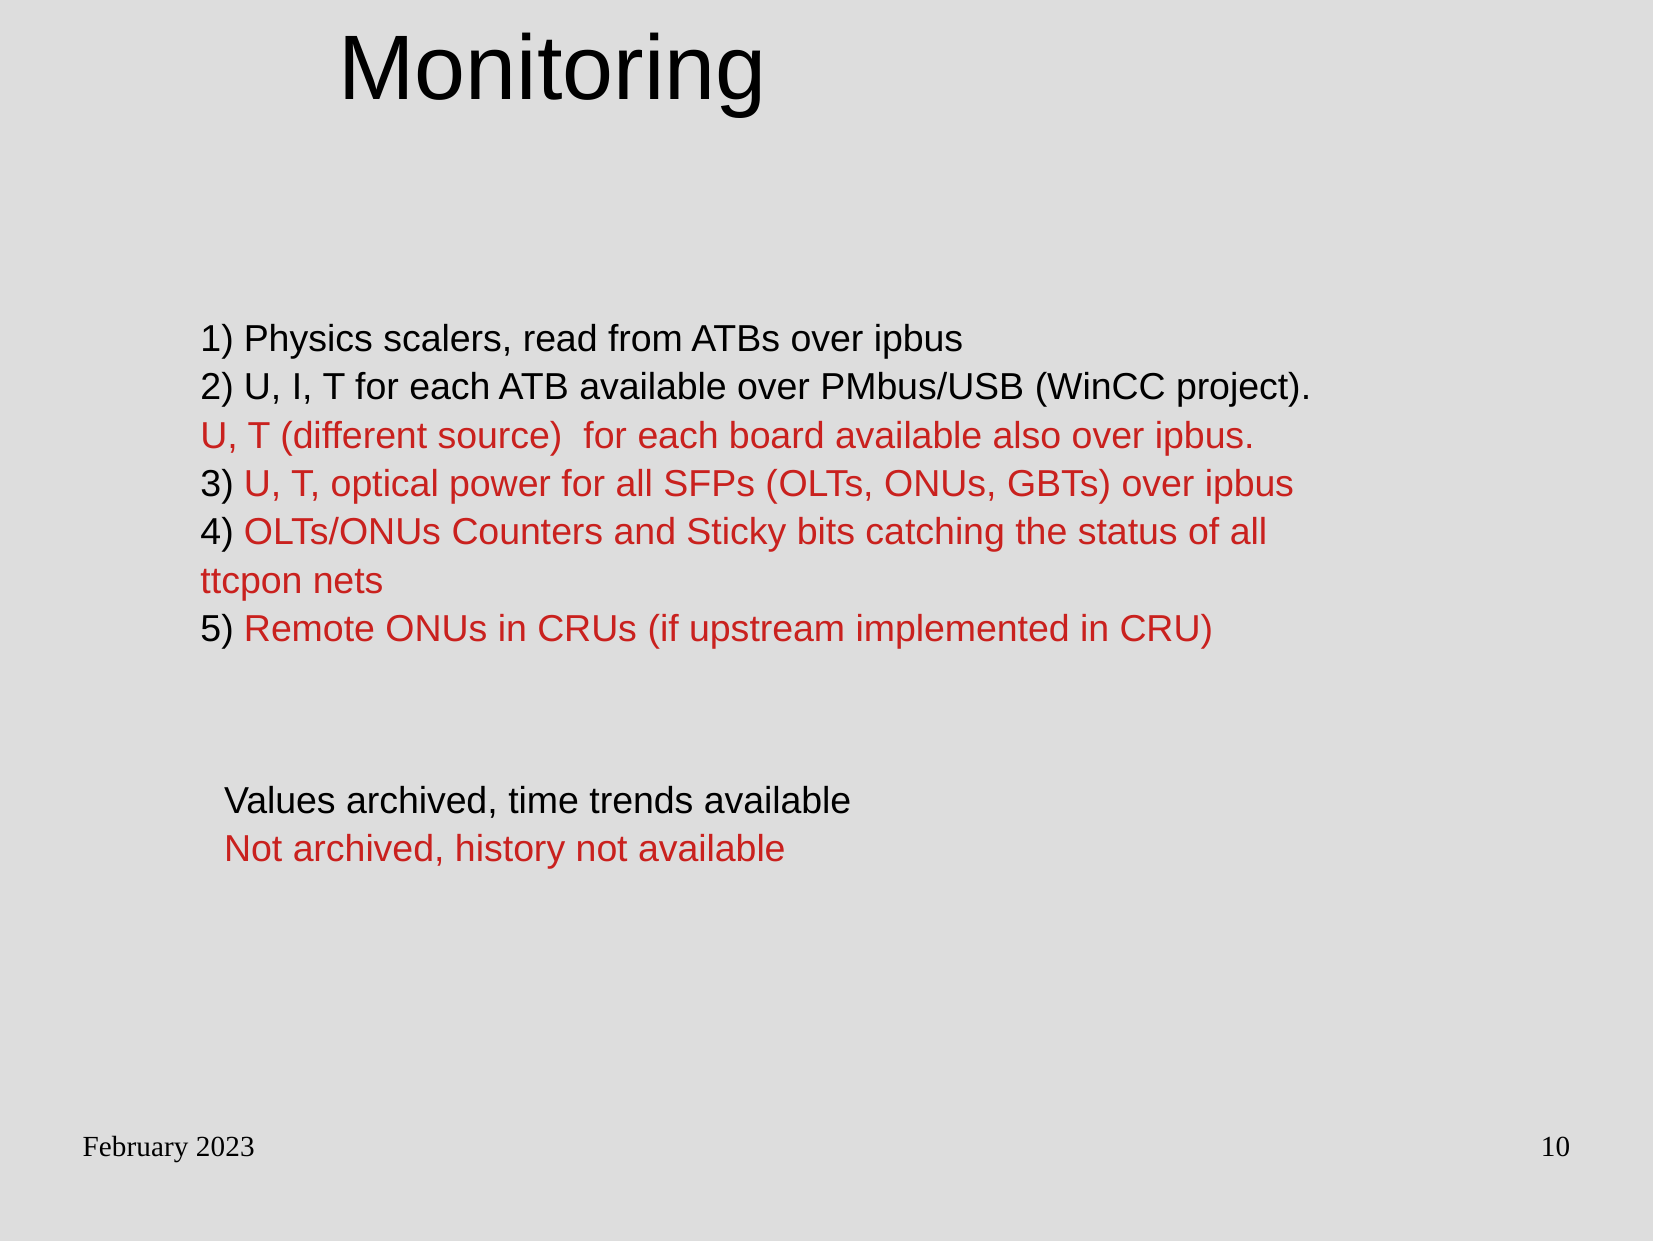

# Monitoring
 Physics scalers, read from ATBs over ipbus
 U, I, T for each ATB available over PMbus/USB (WinCC project). U, T (different source) for each board available also over ipbus.
 U, T, optical power for all SFPs (OLTs, ONUs, GBTs) over ipbus
 OLTs/ONUs Counters and Sticky bits catching the status of all ttcpon nets
 Remote ONUs in CRUs (if upstream implemented in CRU)
Values archived, time trends available
Not archived, history not available
29.5.2019
10